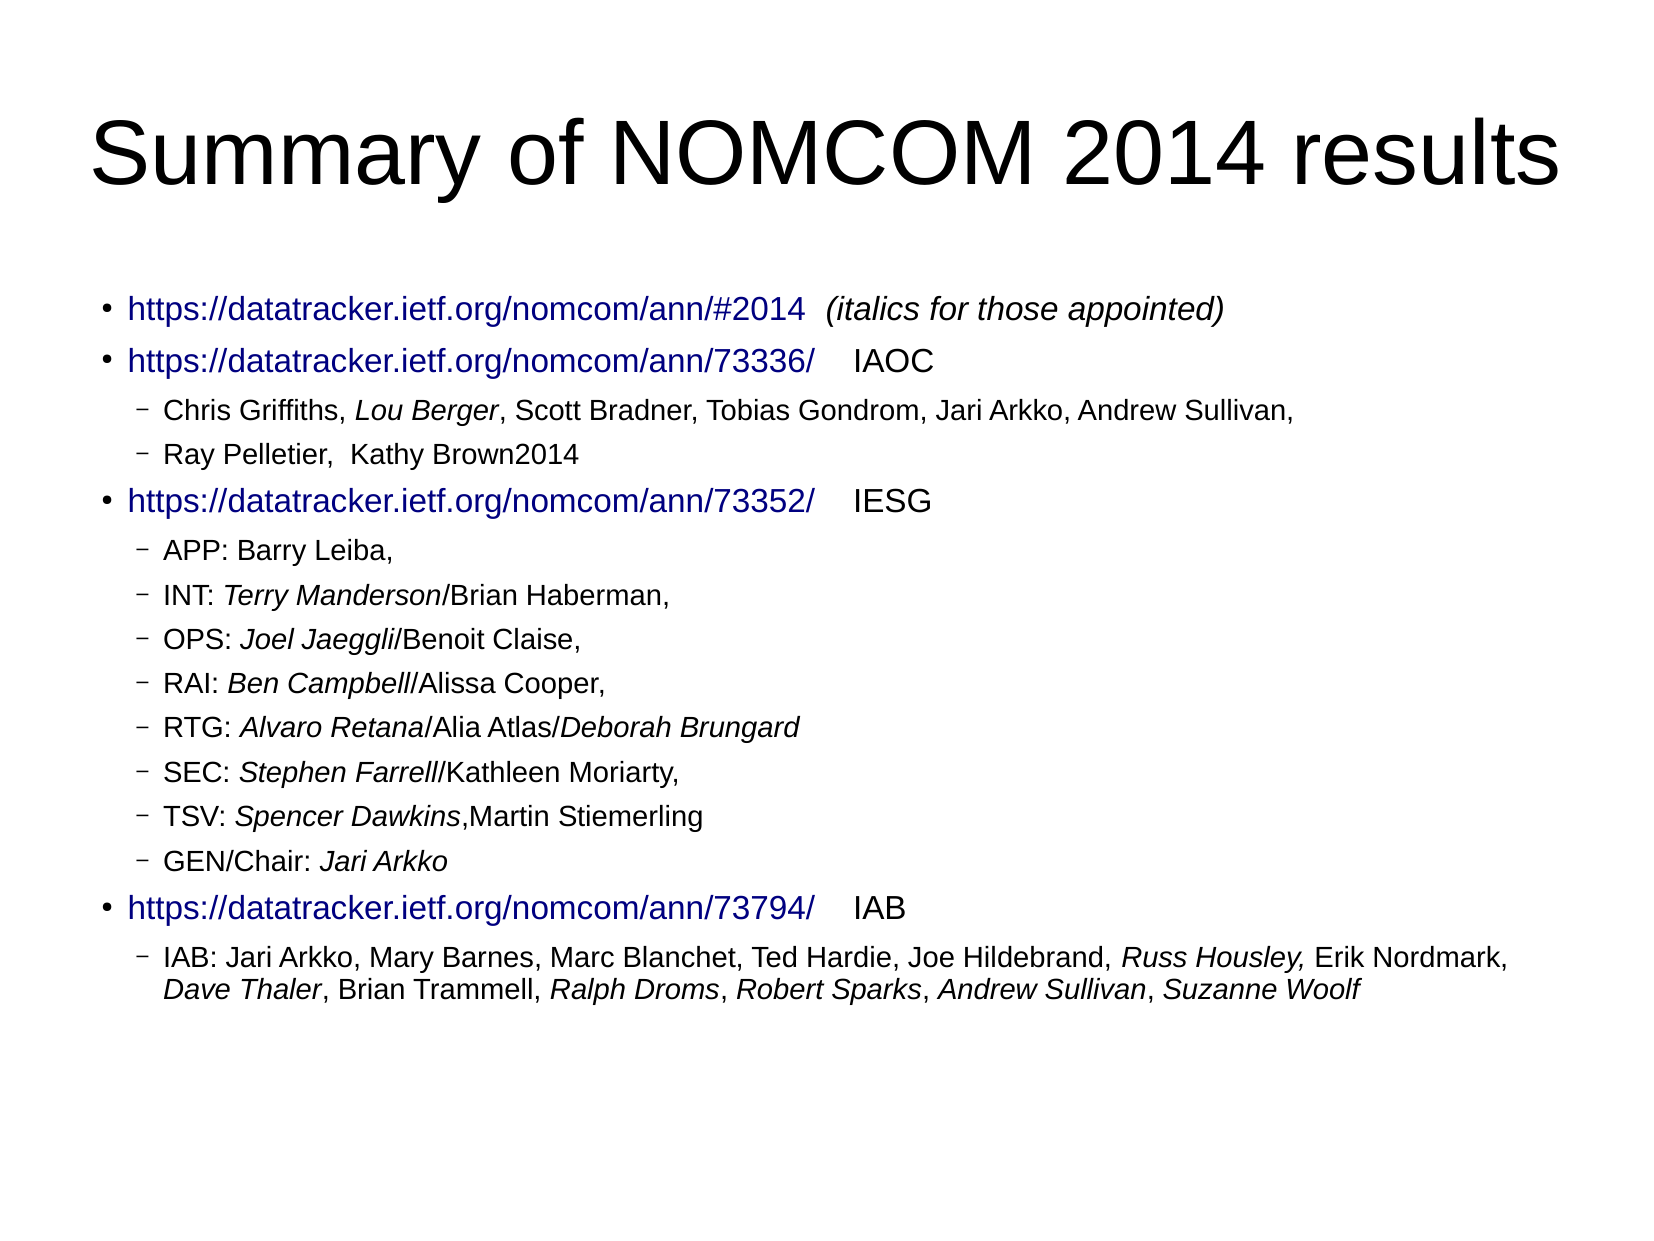

# Summary of NOMCOM 2014 results
https://datatracker.ietf.org/nomcom/ann/#2014 (italics for those appointed)
https://datatracker.ietf.org/nomcom/ann/73336/ IAOC
Chris Griffiths, Lou Berger, Scott Bradner, Tobias Gondrom, Jari Arkko, Andrew Sullivan,
Ray Pelletier, Kathy Brown2014
https://datatracker.ietf.org/nomcom/ann/73352/ IESG
APP: Barry Leiba,
INT: Terry Manderson/Brian Haberman,
OPS: Joel Jaeggli/Benoit Claise,
RAI: Ben Campbell/Alissa Cooper,
RTG: Alvaro Retana/Alia Atlas/Deborah Brungard
SEC: Stephen Farrell/Kathleen Moriarty,
TSV: Spencer Dawkins,Martin Stiemerling
GEN/Chair: Jari Arkko
https://datatracker.ietf.org/nomcom/ann/73794/ IAB
IAB: Jari Arkko, Mary Barnes, Marc Blanchet, Ted Hardie, Joe Hildebrand, Russ Housley, Erik Nordmark, Dave Thaler, Brian Trammell, Ralph Droms, Robert Sparks, Andrew Sullivan, Suzanne Woolf